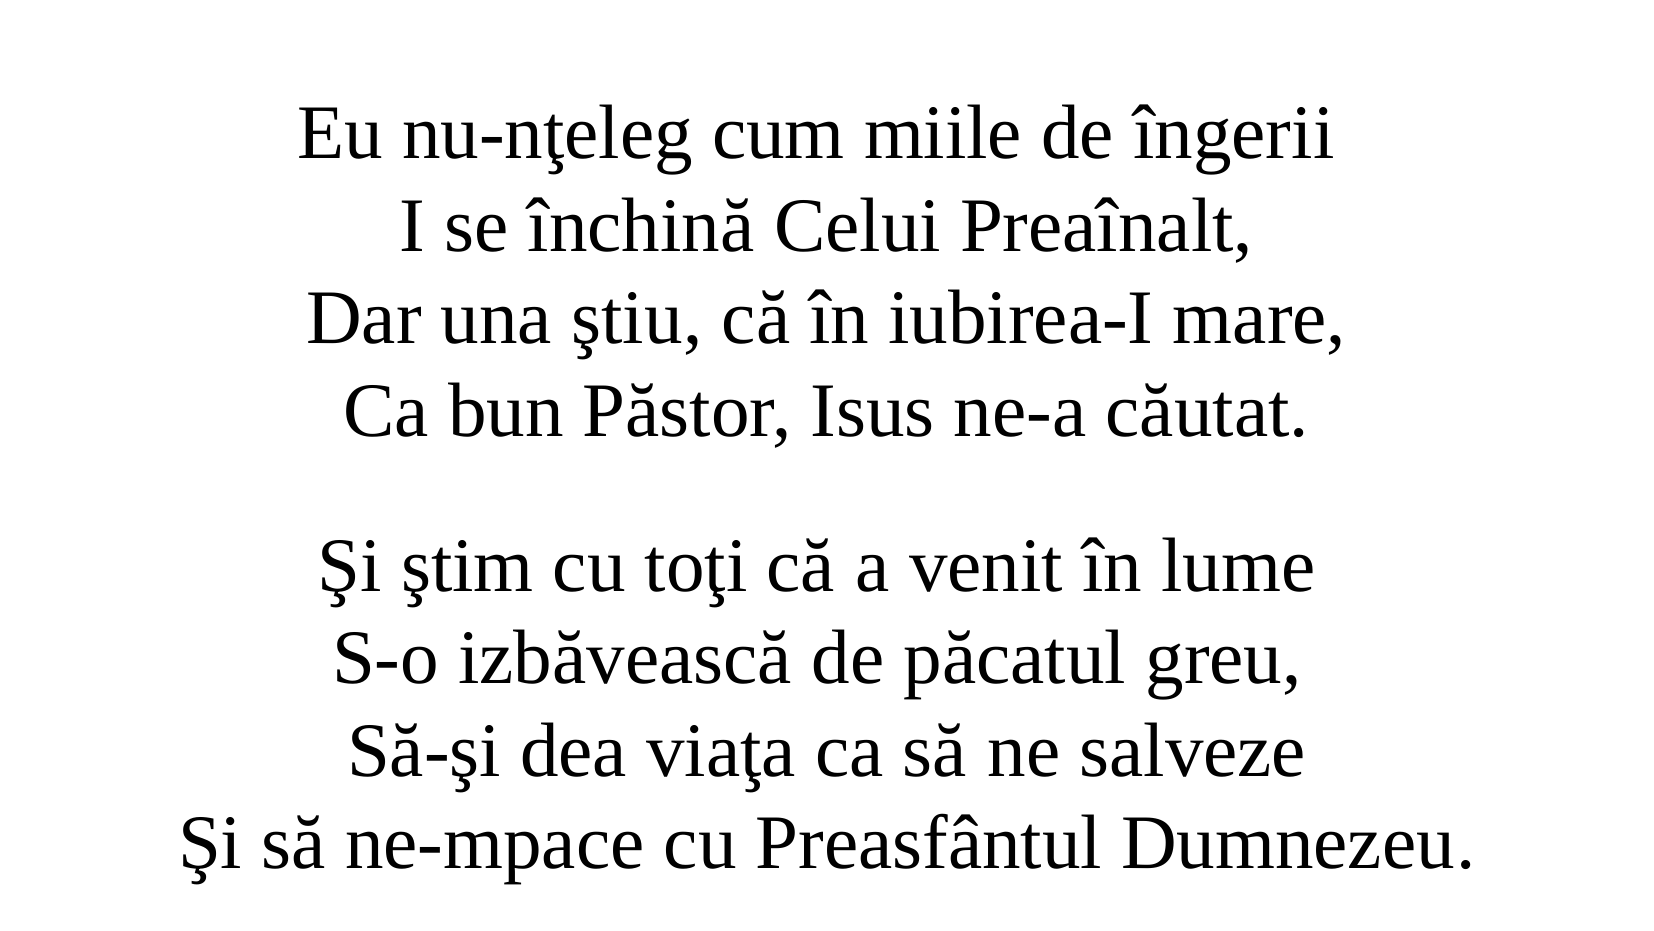

# Eu nu-nţeleg cum miile de îngerii
I se închină Celui Preaînalt,
Dar una ştiu, că în iubirea-I mare,
Ca bun Păstor, Isus ne-a căutat.
Şi ştim cu toţi că a venit în lume
S-o izbăvească de păcatul greu,
Să-şi dea viaţa ca să ne salveze
Şi să ne-mpace cu Preasfântul Dumnezeu.